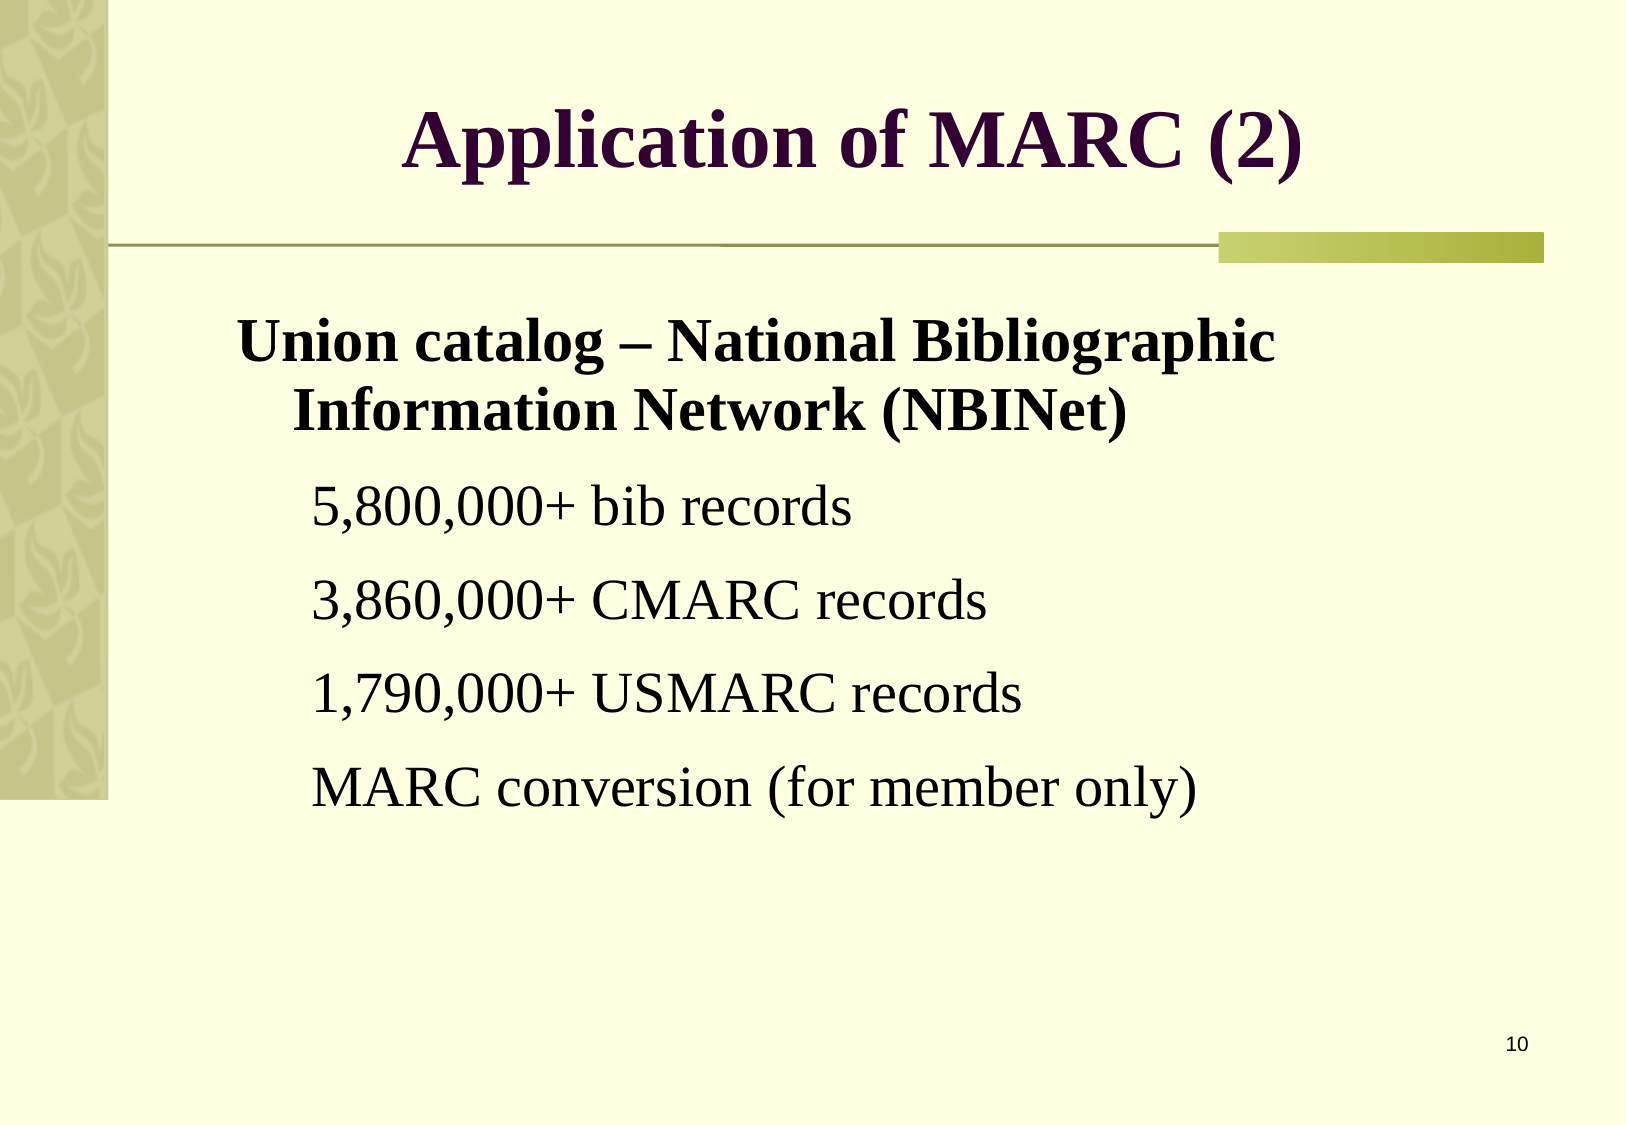

# Application of MARC (2)
Union catalog – National Bibliographic Information Network (NBINet)
5,800,000+ bib records
3,860,000+ CMARC records
1,790,000+ USMARC records
MARC conversion (for member only)
10